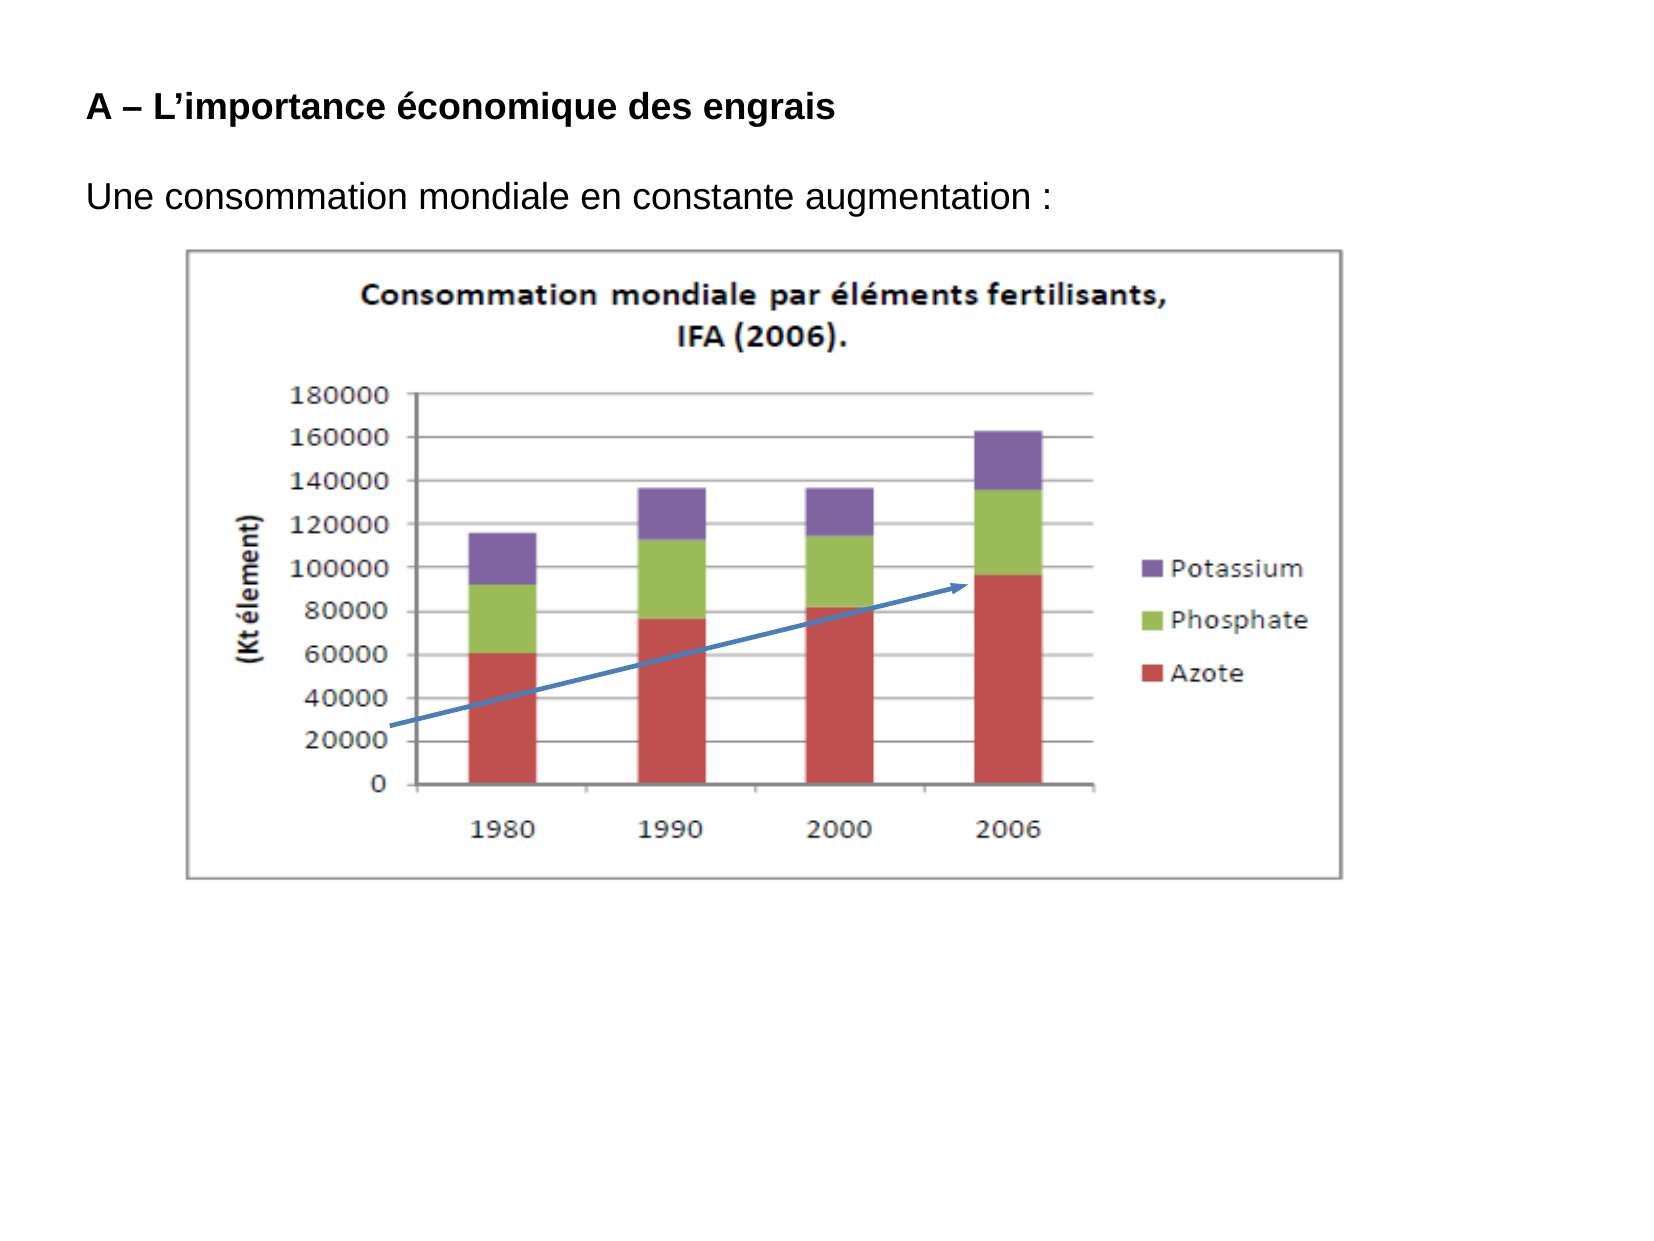

A – L’importance économique des engrais
Une consommation mondiale en constante augmentation :